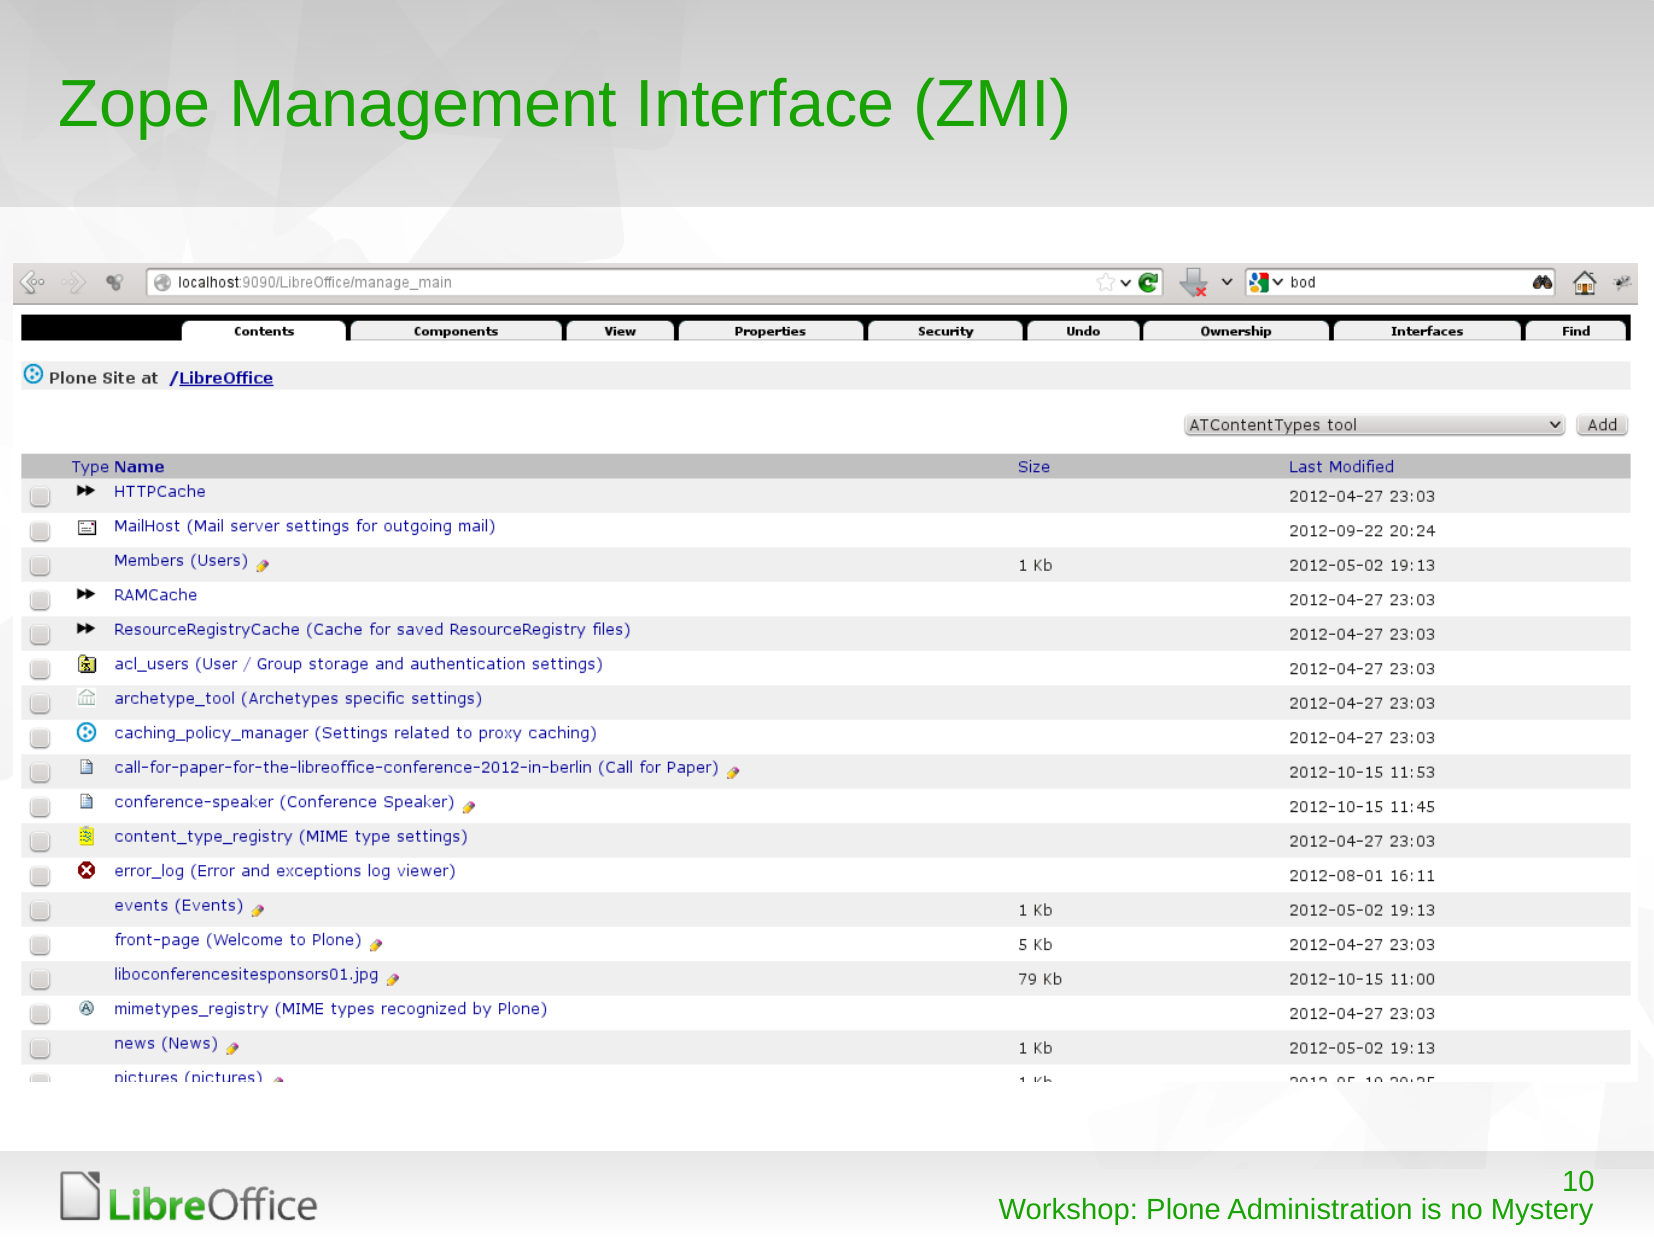

# Zope Management Interface (ZMI)
10
Workshop: Plone Administration is no Mystery